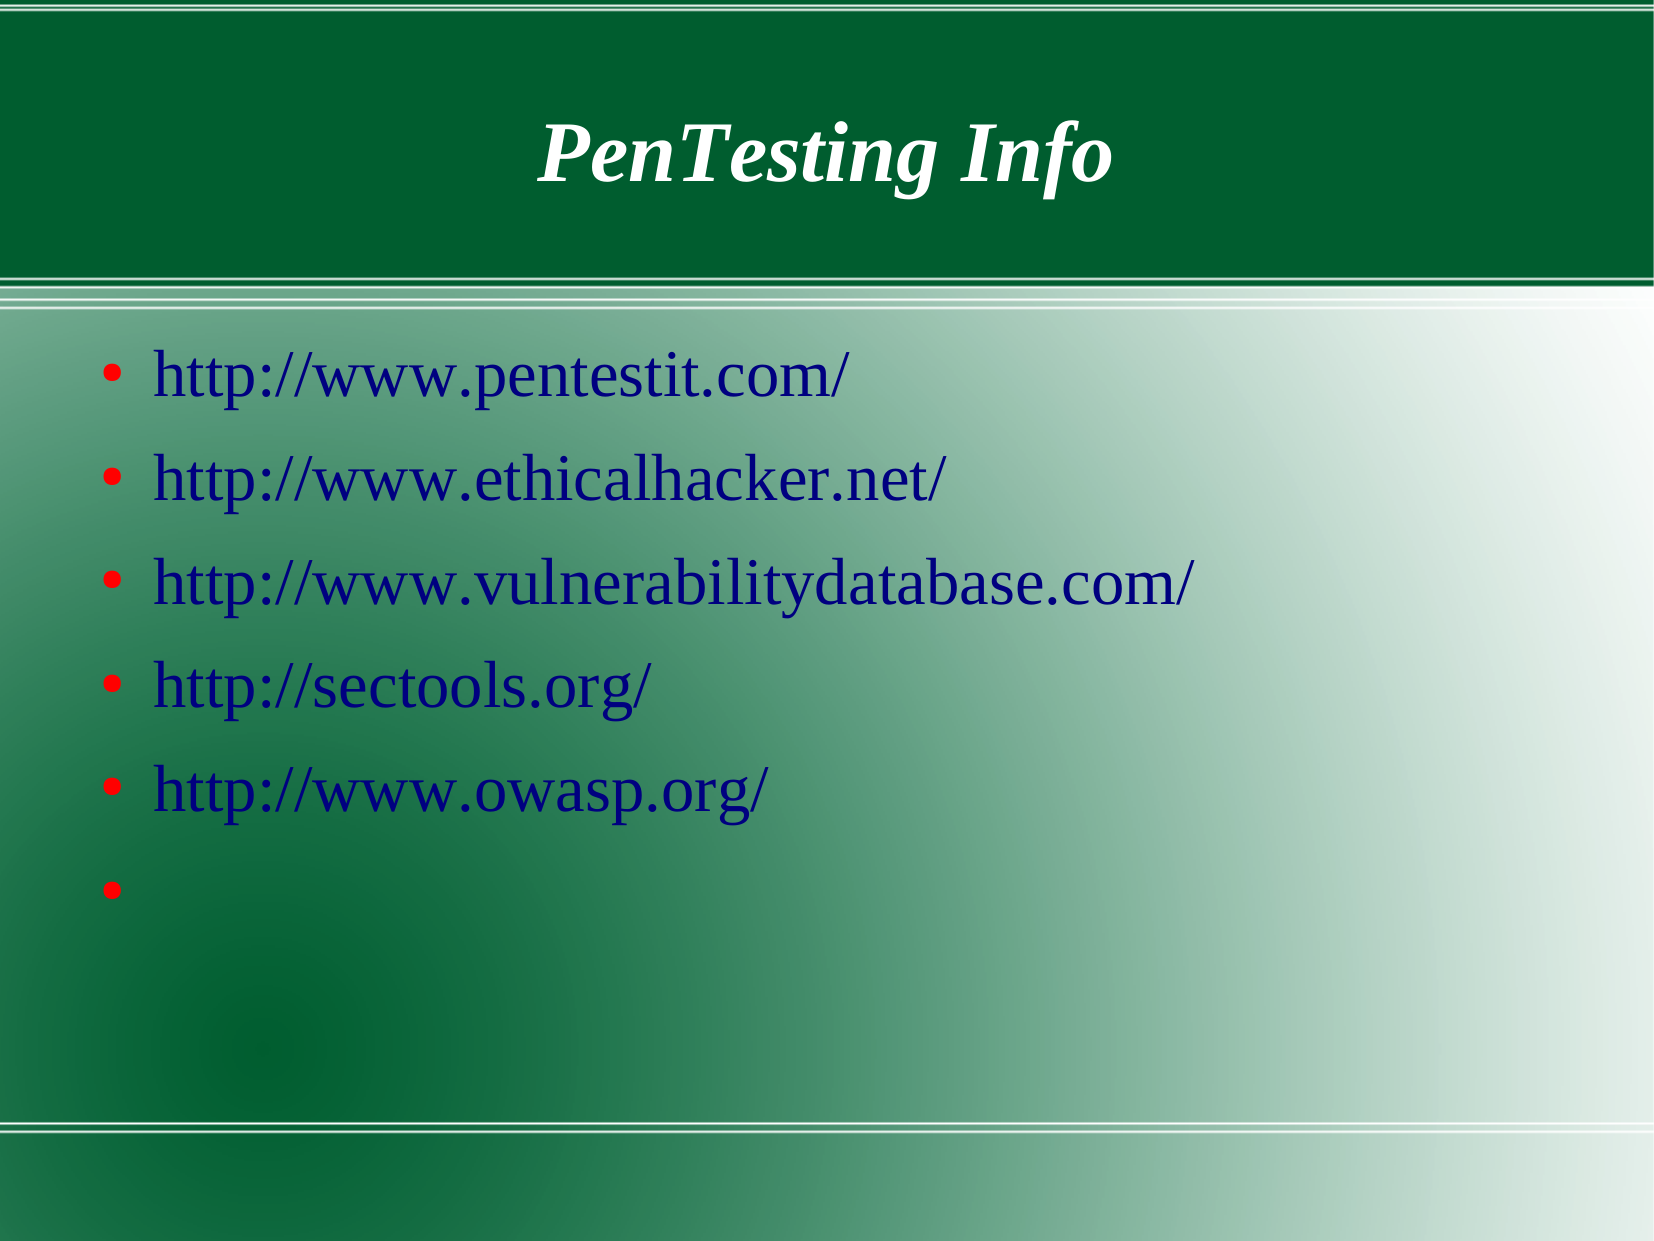

# PenTesting Info
http://www.pentestit.com/
http://www.ethicalhacker.net/
http://www.vulnerabilitydatabase.com/
http://sectools.org/
http://www.owasp.org/